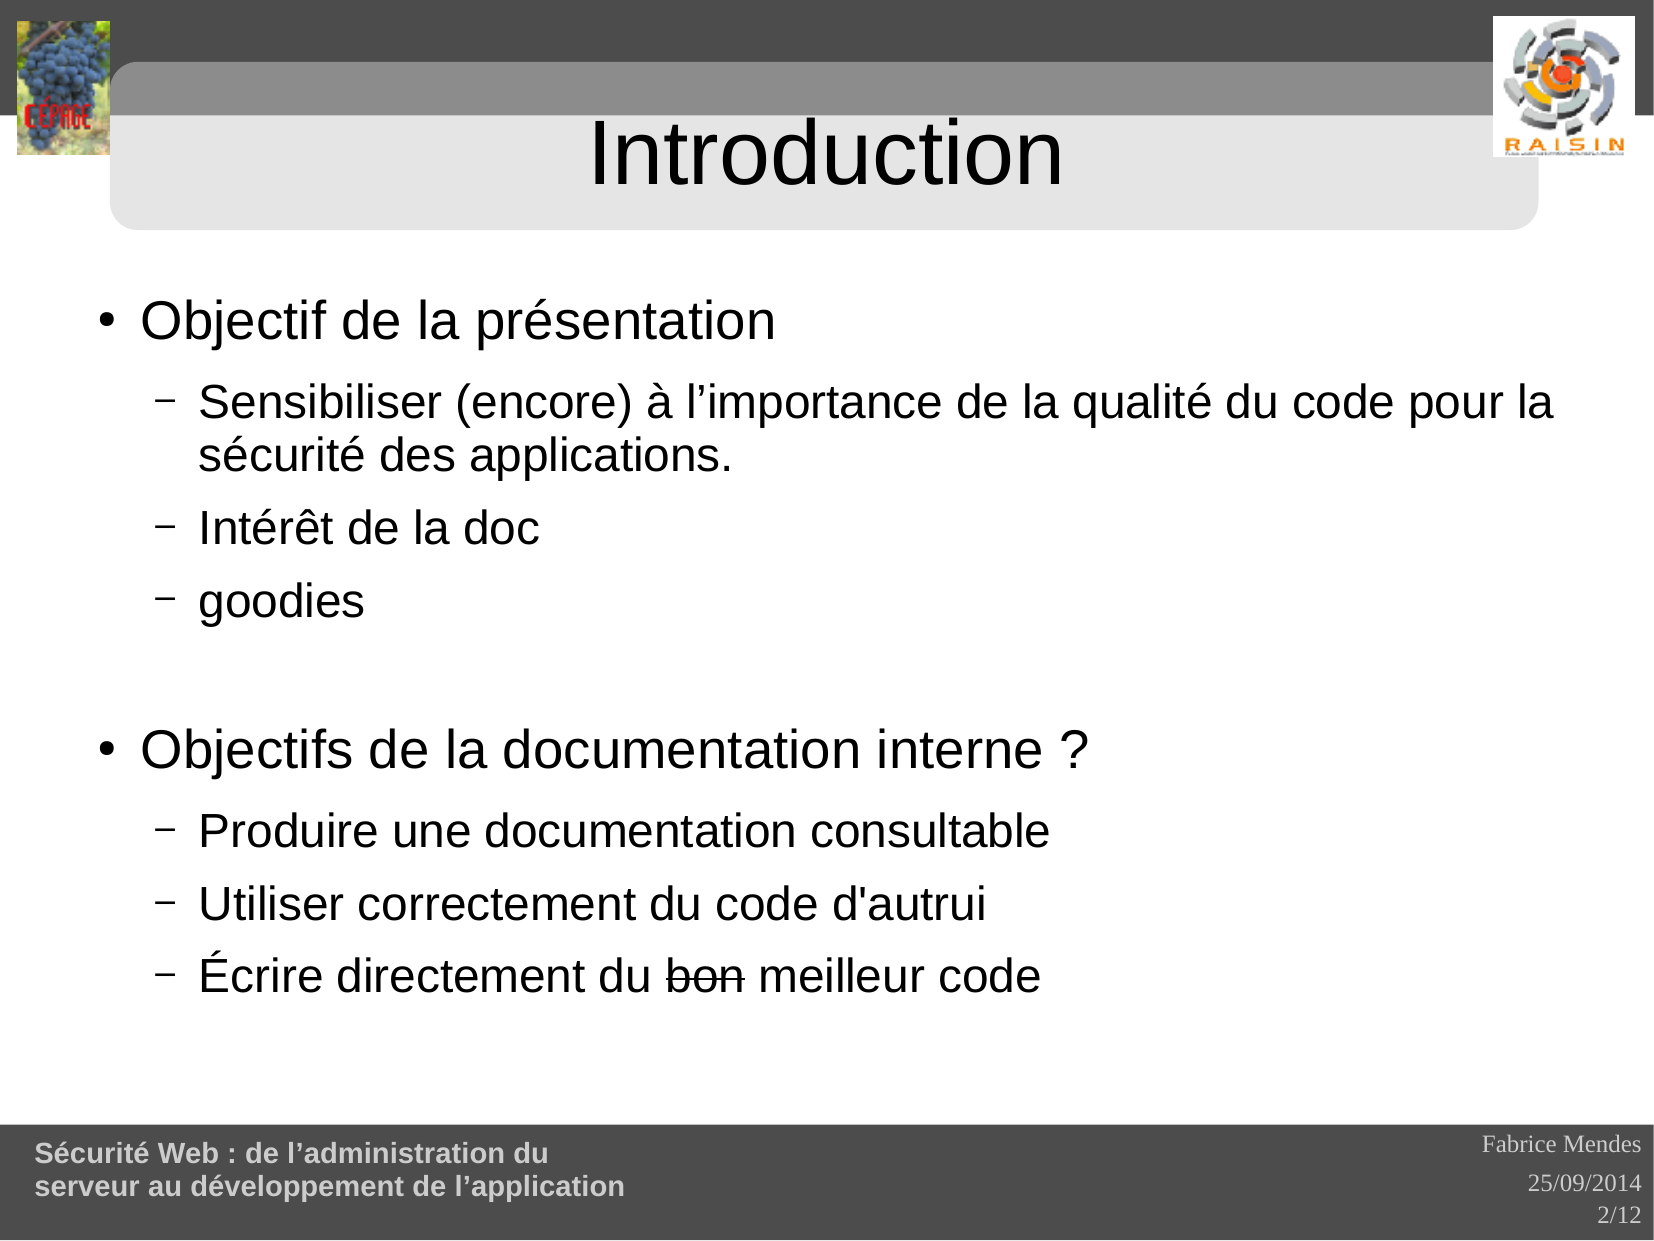

# Introduction
Objectif de la présentation
Sensibiliser (encore) à l’importance de la qualité du code pour la sécurité des applications.
Intérêt de la doc
goodies
Objectifs de la documentation interne ?
Produire une documentation consultable
Utiliser correctement du code d'autrui
Écrire directement du bon meilleur code